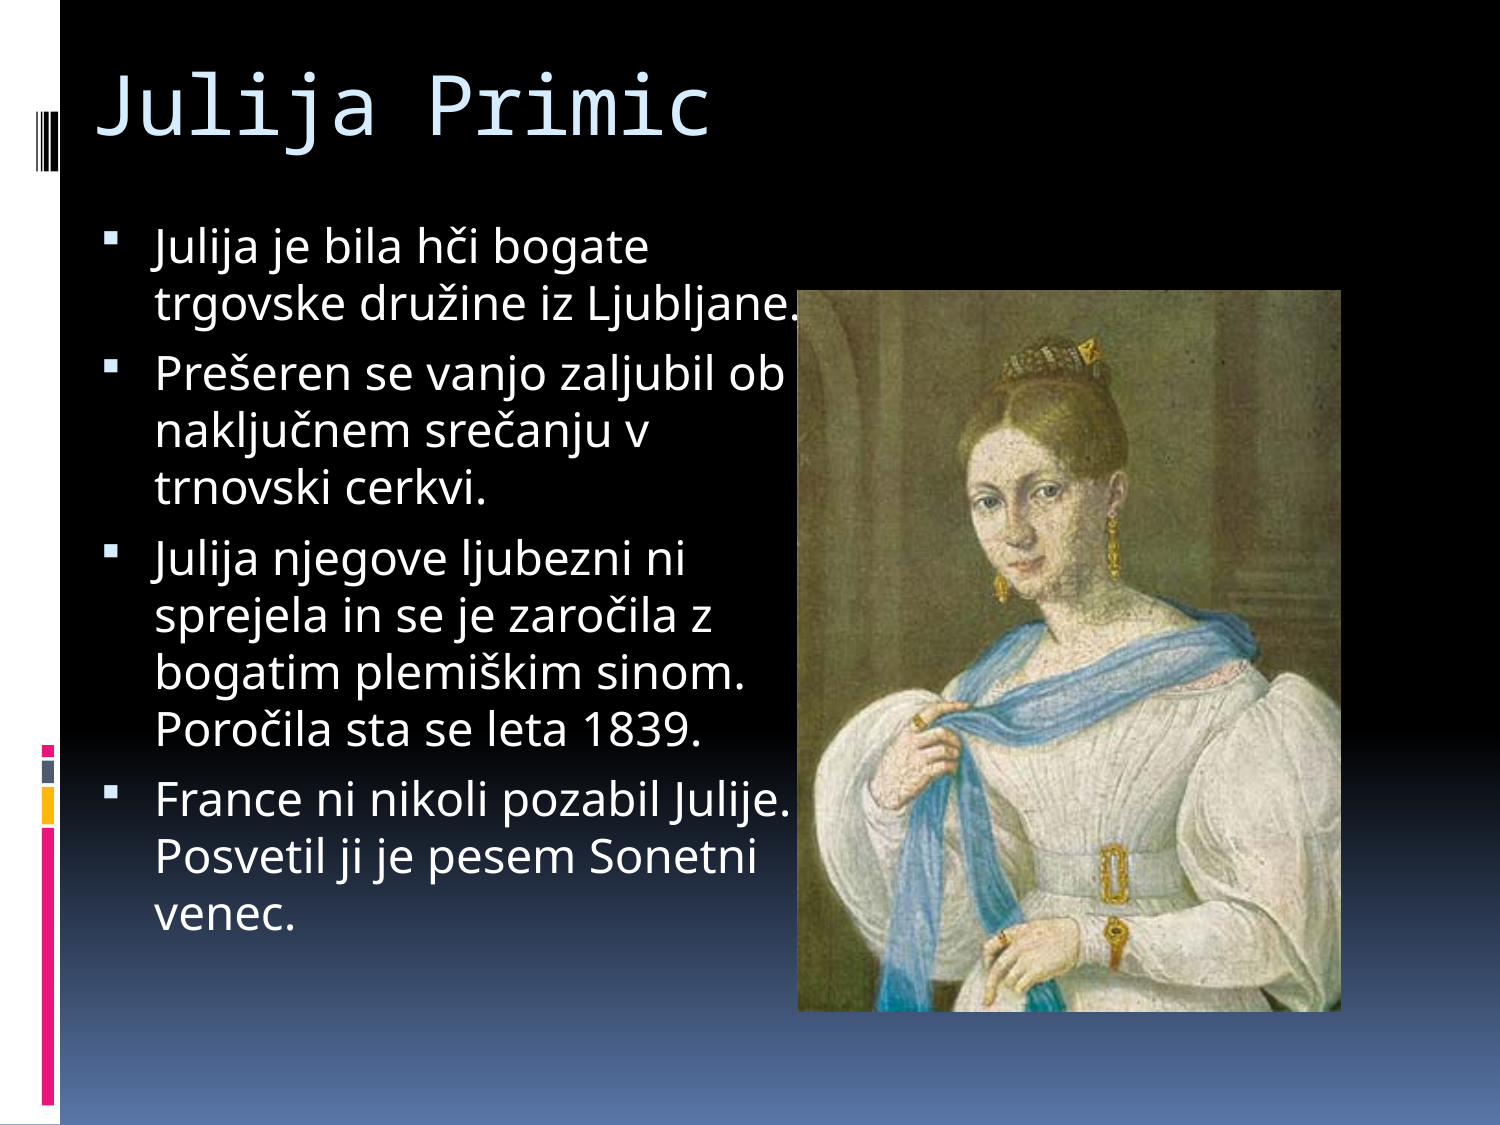

# Julija Primic
Julija je bila hči bogate trgovske družine iz Ljubljane.
Prešeren se vanjo zaljubil ob naključnem srečanju v trnovski cerkvi.
Julija njegove ljubezni ni sprejela in se je zaročila z bogatim plemiškim sinom. Poročila sta se leta 1839.
France ni nikoli pozabil Julije. Posvetil ji je pesem Sonetni venec.